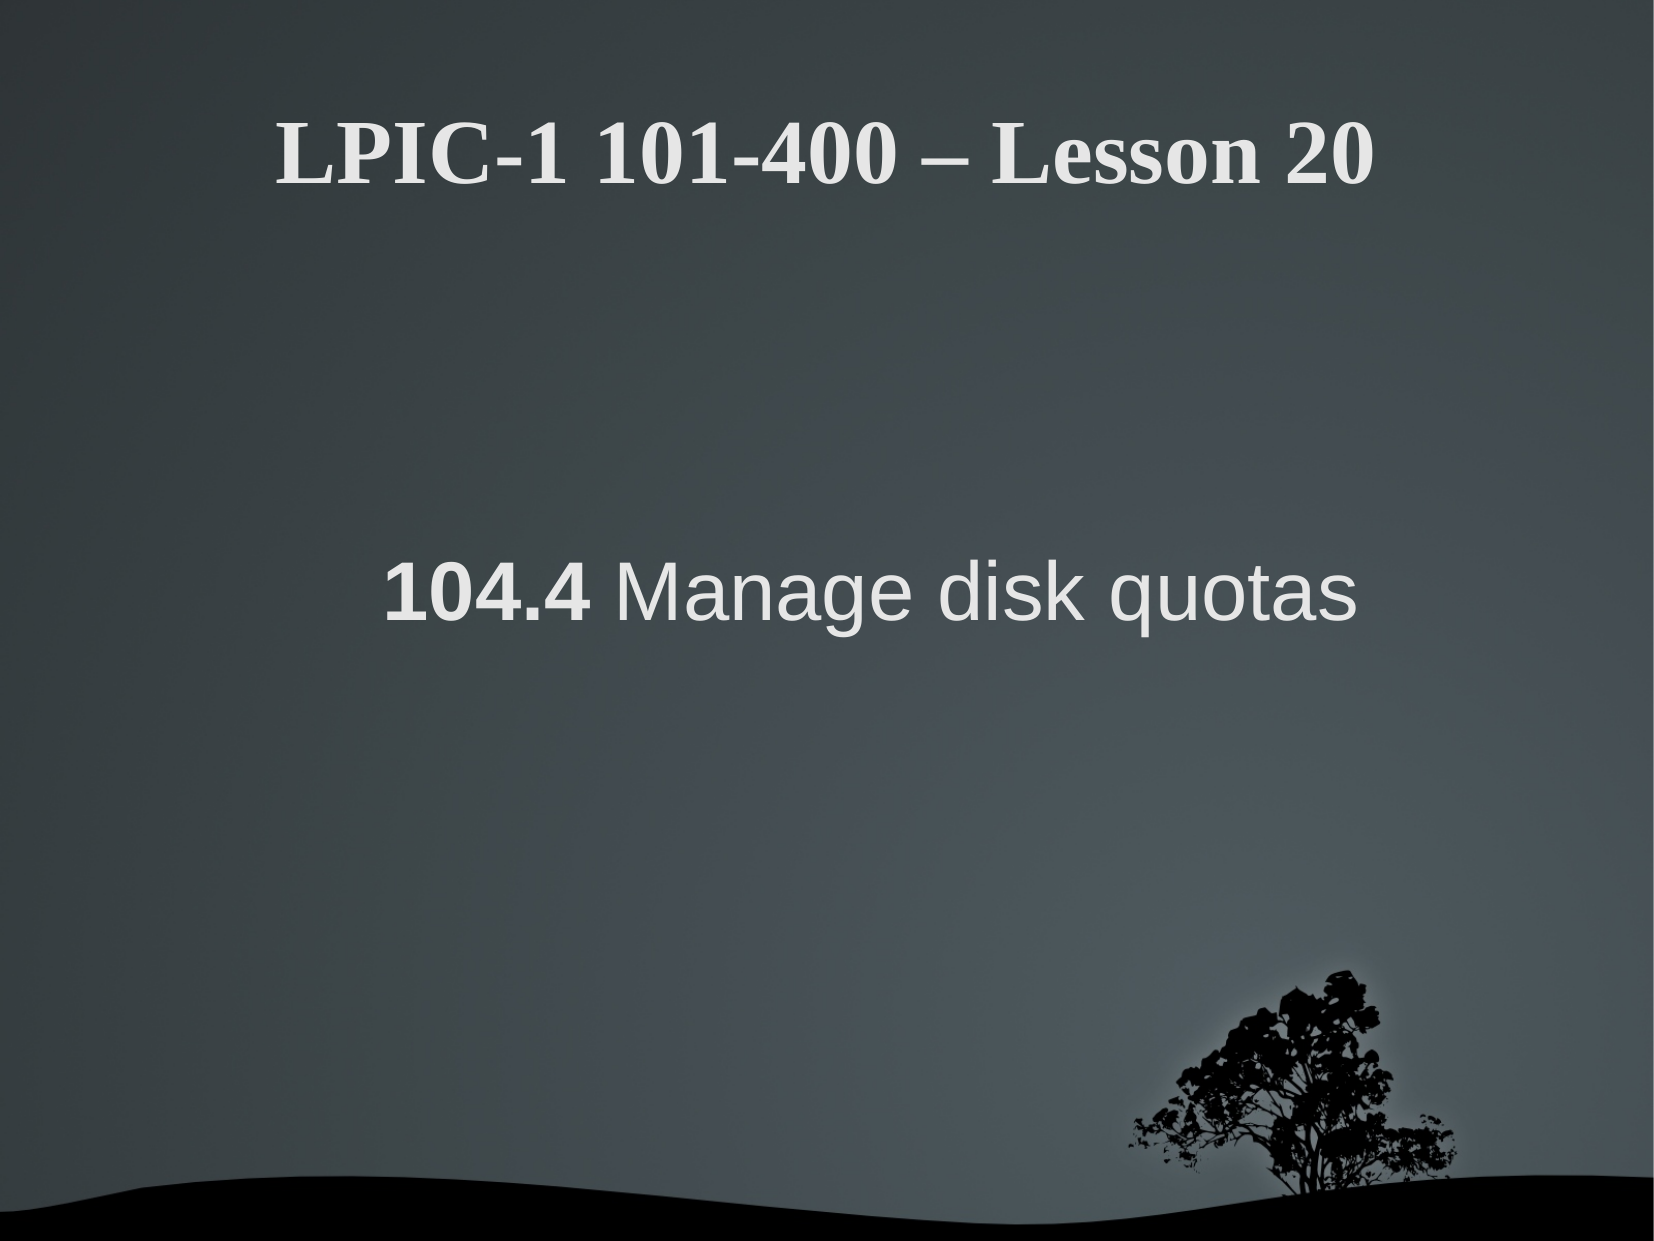

# LPIC-1 101-400 – Lesson 20
104.4 Manage disk quotas